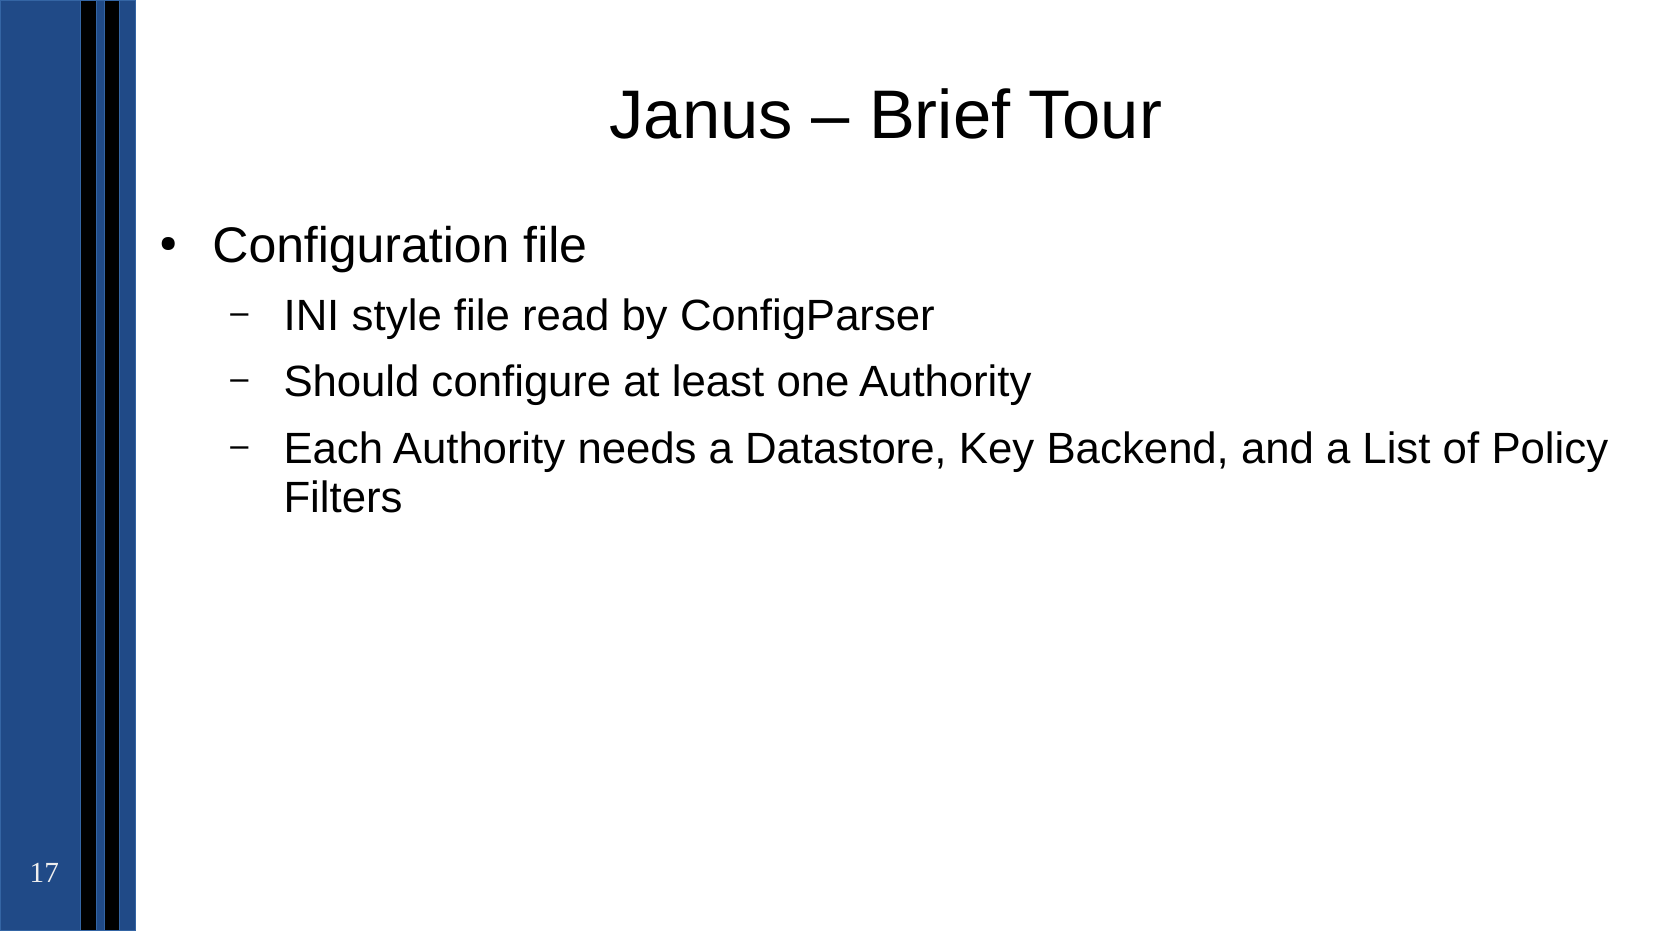

# Janus – Brief Tour
Configuration file
INI style file read by ConfigParser
Should configure at least one Authority
Each Authority needs a Datastore, Key Backend, and a List of Policy Filters
17